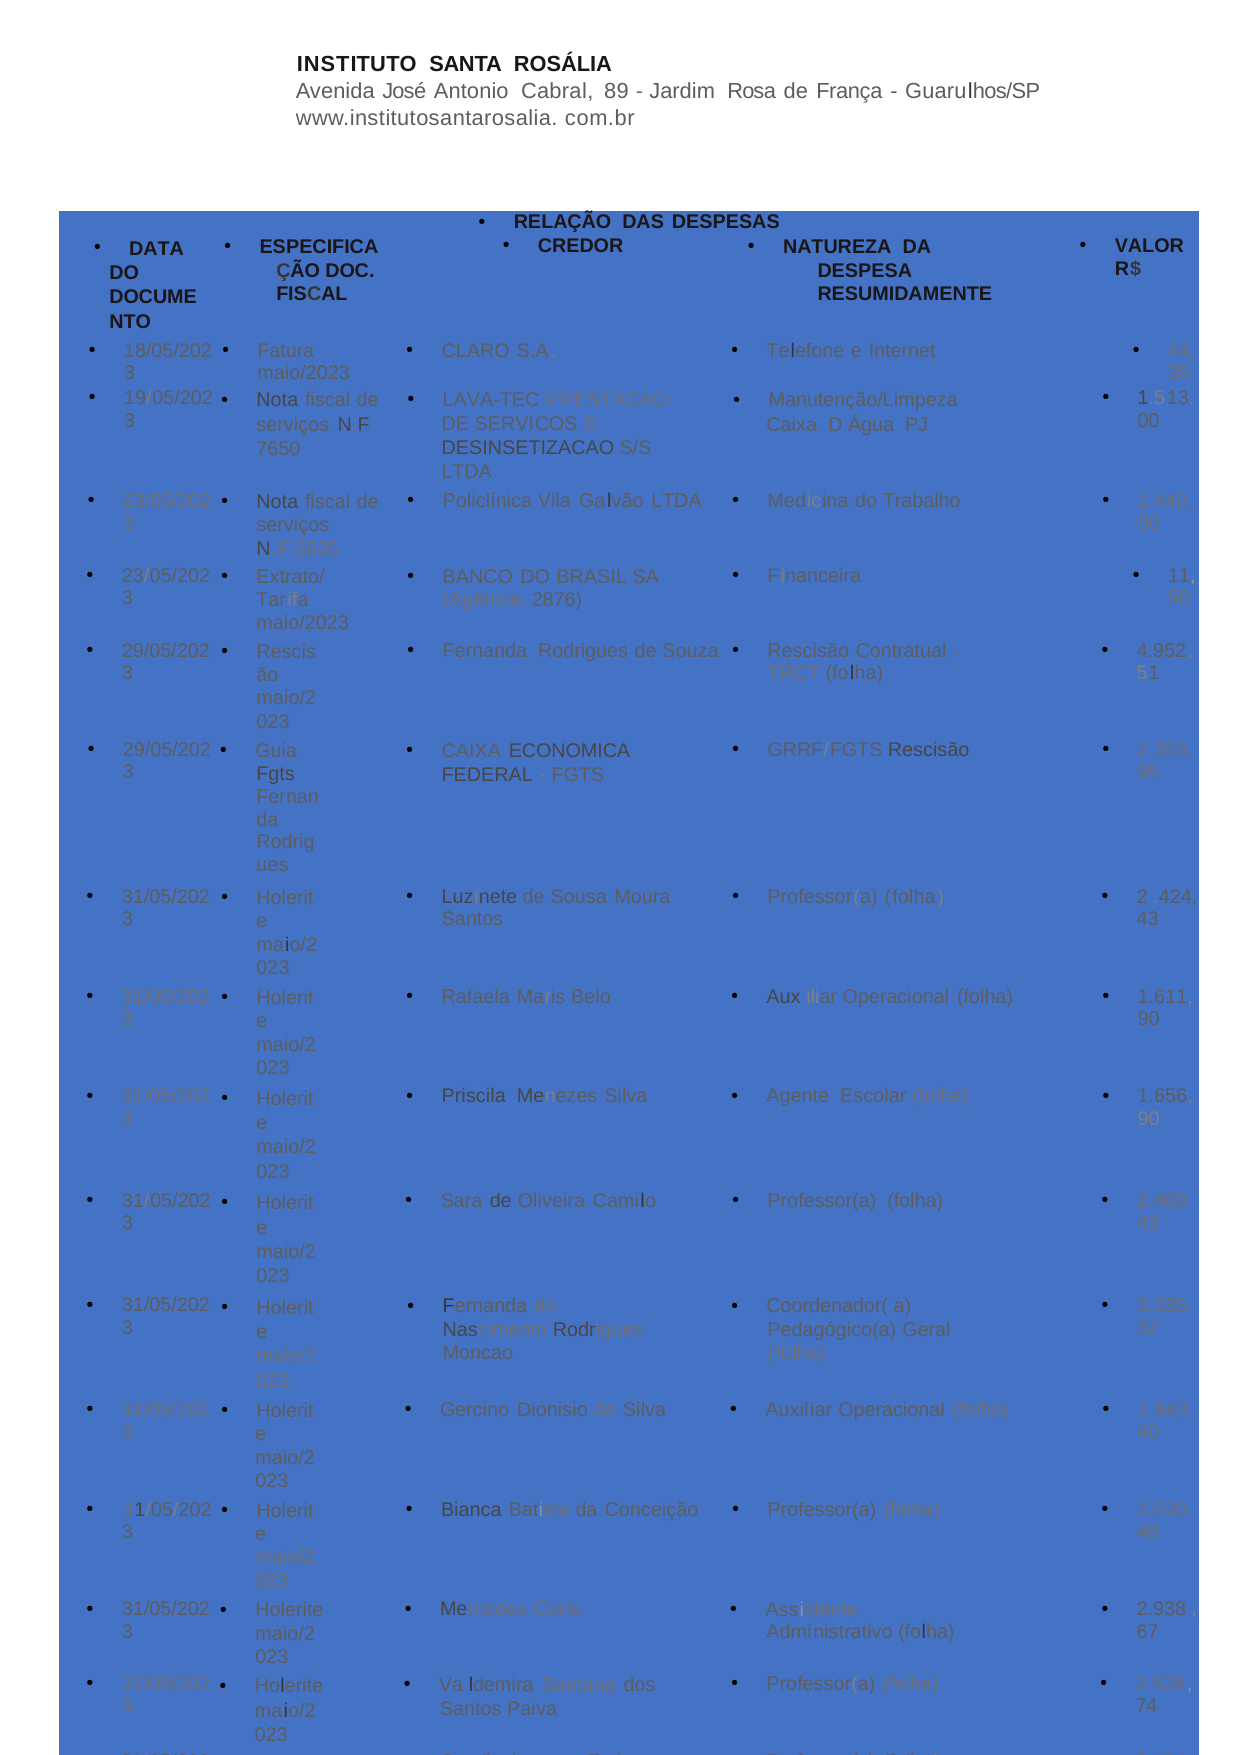

INSTITUTO SANTA ROSÁLIA
Avenida José Antonio Cabral, 89 - Jardim Rosa de França - Guarulhos/SP www.institutosantarosalia. com.br
| RELAÇÃO DAS DESPESAS | | | | |
| --- | --- | --- | --- | --- |
| DATA DO DOCUMENTO | ESPECIFICAÇÃO DOC. FISCAL | CREDOR | NATUREZA DA DESPESA RESUMIDAMENTE | VALOR R$ |
| 18/05/2023 | Fatura maio/2023 | CLARO S.A. | Telefone e Internet | 44,39 |
| 19/05/2023 | Nota fiscal de serviços N.F 7650 | LAVA-TEC PRESTACAO DE SERVICOS E DESINSETIZACAO S/S LTDA | Manutenção/Limpeza Caixa D Água PJ | 1.513.00 |
| 23/05/2023 | Nota fiscal de serviços N.F.5535 | Policlínica Vila Galvão LTDA | Medicina do Trabalho | 1.440,00 |
| 23/05/2023 | Extrato/Tarifa maio/2023 | BANCO DO BRASIL SA (Agência. 2876) | Financeira | 11,50 |
| 29/05/2023 | Rescisão maio/2023 | Fernanda Rodrigues de Souza | Rescisão Contratual - TRCT (folha) | 4.952,51 |
| 29/05/2023 | Guia Fgts Fernanda Rodrigues | CAIXA ECONOMICA FEDERAL · FGTS | GRRF/FGTS Rescisão | 2.353,95 |
| 31/05/2023 | Holerite maio/2023 | Luzinete de Sousa Moura Santos | Professor(a) (folha) | 2 .424,43 |
| 31/05/2023 | Holerite maio/2023 | Rafaela Maris Belo | Aux iliar Operacional (folha) | 1.611,90 |
| 31/05/2023 | Holerite maio/2023 | Priscila Menezes Silva | Agente Escolar (folha) | 1.656,90 |
| 31/05/2023 | Holerite maio/2023 | Sara de Oliveira Camilo | Professor(a) (folha) | 2.469.43 |
| 31/05/2023 | Holerite maio/2023 | Fernanda do Nascimento Rodrigues Moncao | Coordenador( a) Pedagógico(a) Geral (folha) | 3.335.32 |
| 31/05/2023 | Holerite maio/2023 | Gercino Dionisio da Silva | Auxiliar Operacional (folha) | 1.943.40 |
| 31/05/2023 | Holerite maio/2023 | Bianca Batista da Conceição | Professor(a) (folha) | 2.520.48 |
| 31/05/2023 | Holerite maio/2023 | Mercedes Corte | Assistente Administrativo (folha) | 2.938 ,67 |
| 31/05/2023 | Holerite maio/2023 | Va ldemira Santana dos Santos Paiva | Professor(a) (folha) | 2.528,74 |
| 31/05/2023 | Holerite maio/2023 | Camila Antunes Freitas | Professor(a) (folha) | 2.424.43 |
| 31/05/2023 | Holerite maio/2023 | Maria Josefa Lopes de Oliveira | Cozinheiro(a) (folha) | 1.530,31 |
| 31/05/2023 | Holerite maio/2023 | Alice Mary Pacheco Canuto | Professor(a) (folha) | 2.573,74 |
| 31/05/2023 | Holerite maio/2023 | Maria Cícera Ramos | Diretor (a) (folha) | 3.375 ,79 |
| 31/05/2023 | Holerite maio/2023 | Andreia Oliveira dos Santos Silva | Professor(a) (folha) | 2.469.43 |
| 31/05/2023 | Holerite maio/2023 | Arminda Pires da Silva Arruda | Professor(a) (folha} | 2.469,43 |